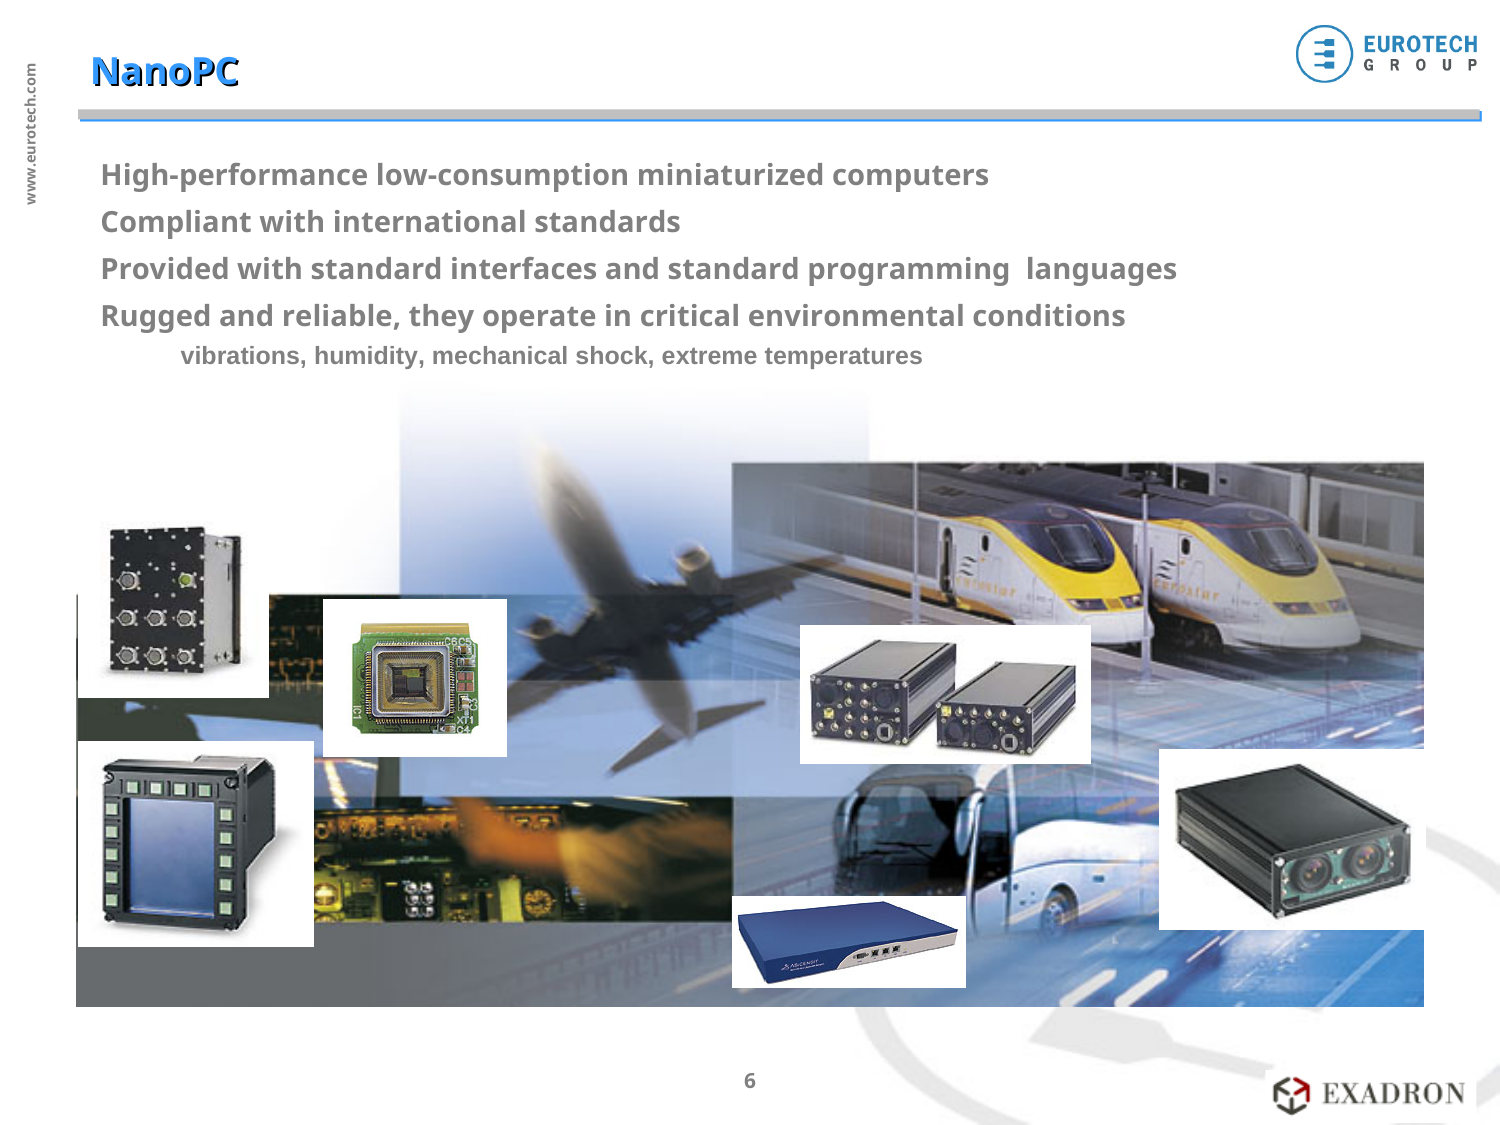

# NanoPC
 High-performance low-consumption miniaturized computers
 Compliant with international standards
 Provided with standard interfaces and standard programming languages
 Rugged and reliable, they operate in critical environmental conditions
vibrations, humidity, mechanical shock, extreme temperatures